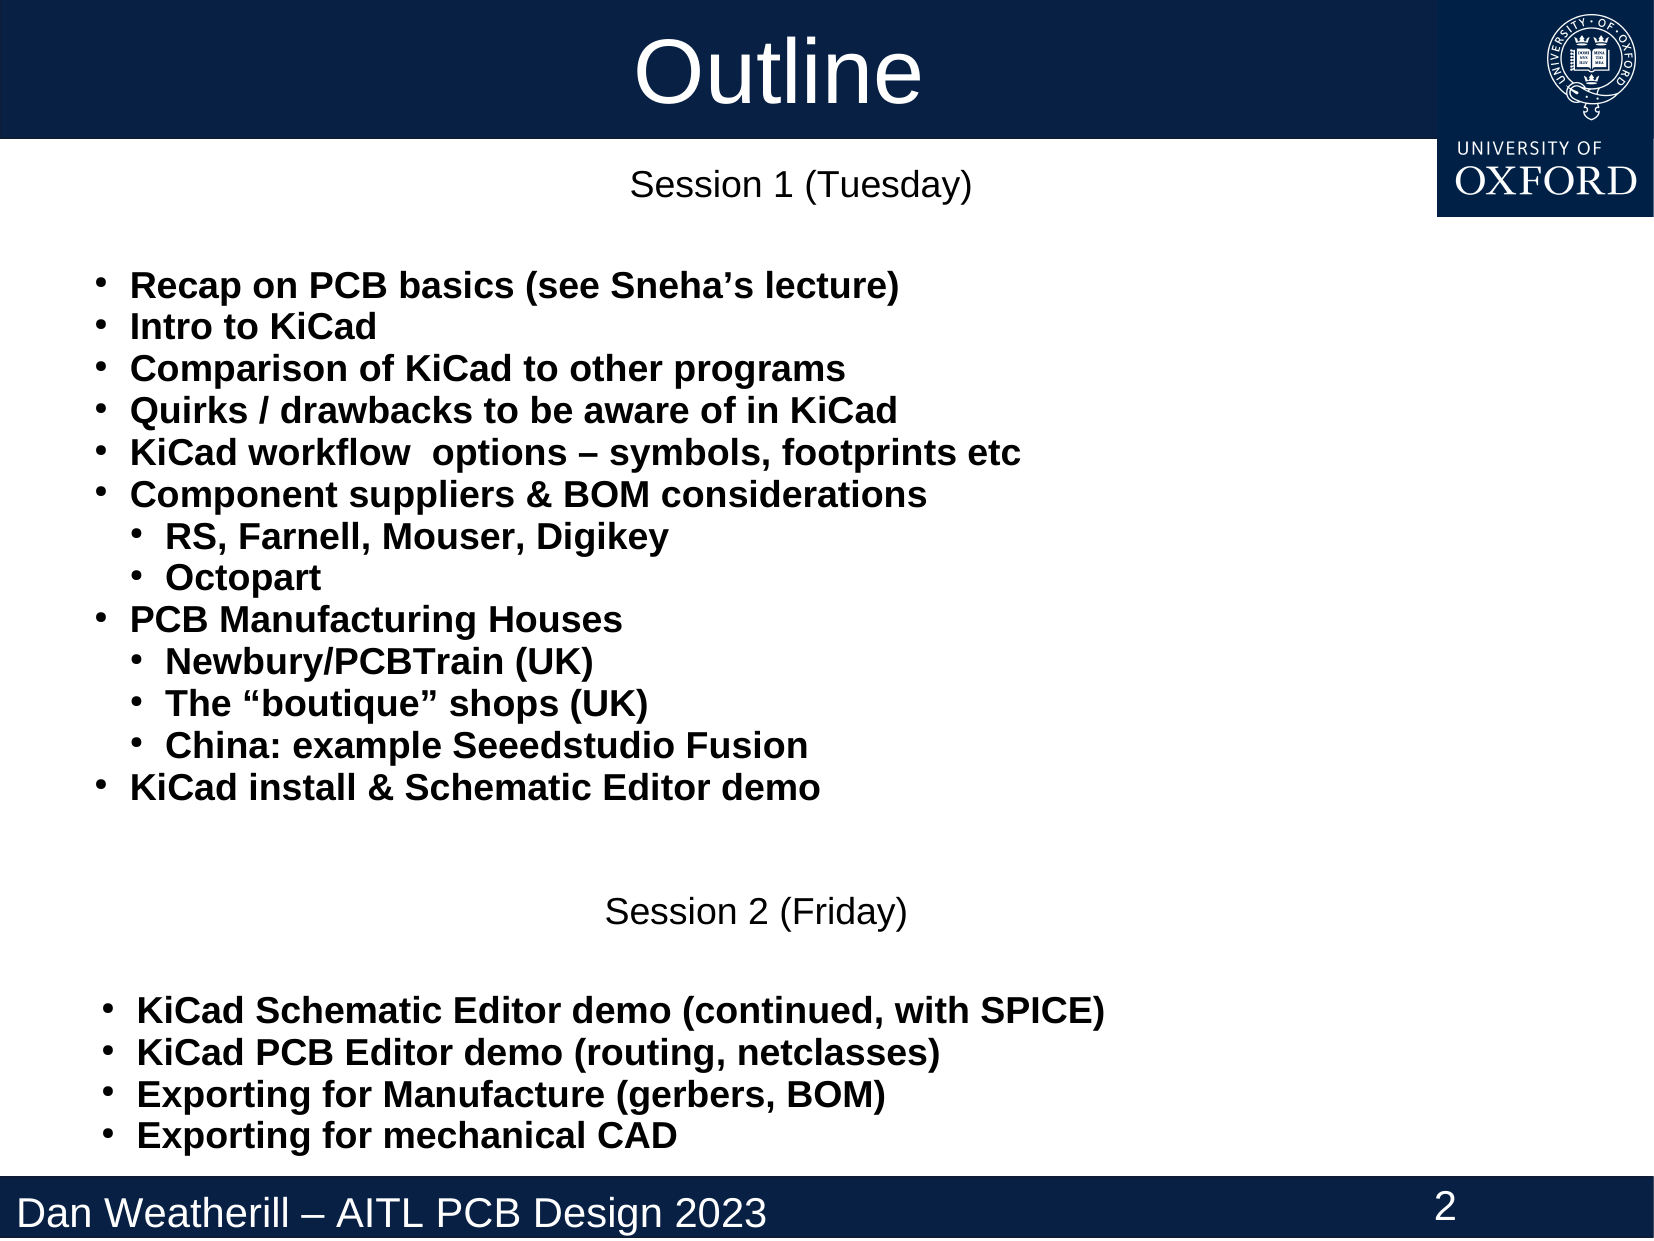

# Outline
Session 1 (Tuesday)
Recap on PCB basics (see Sneha’s lecture)
Intro to KiCad
Comparison of KiCad to other programs
Quirks / drawbacks to be aware of in KiCad
KiCad workflow options – symbols, footprints etc
Component suppliers & BOM considerations
RS, Farnell, Mouser, Digikey
Octopart
PCB Manufacturing Houses
Newbury/PCBTrain (UK)
The “boutique” shops (UK)
China: example Seeedstudio Fusion
KiCad install & Schematic Editor demo
Session 2 (Friday)
KiCad Schematic Editor demo (continued, with SPICE)
KiCad PCB Editor demo (routing, netclasses)
Exporting for Manufacture (gerbers, BOM)
Exporting for mechanical CAD